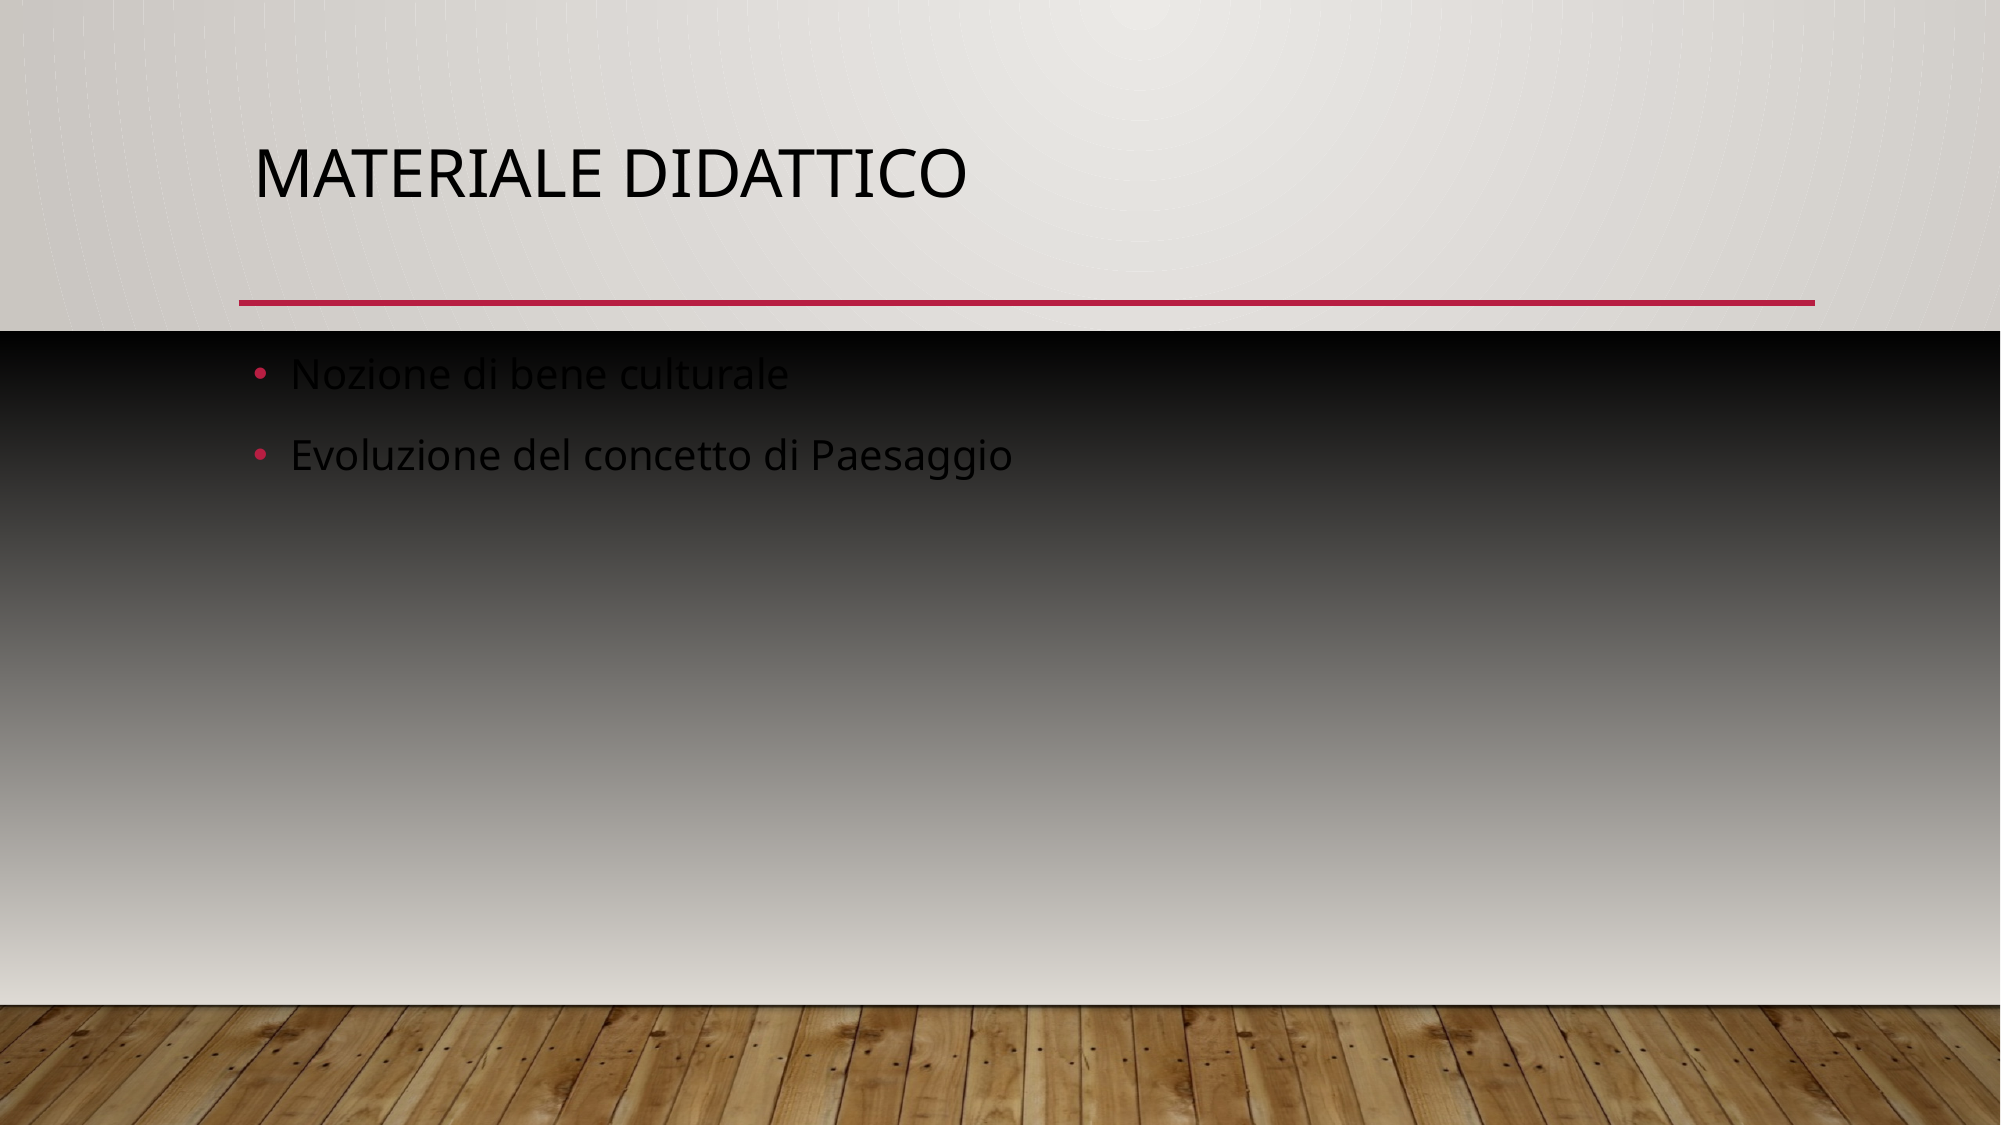

# Materiale didattico
Nozione di bene culturale
Evoluzione del concetto di Paesaggio